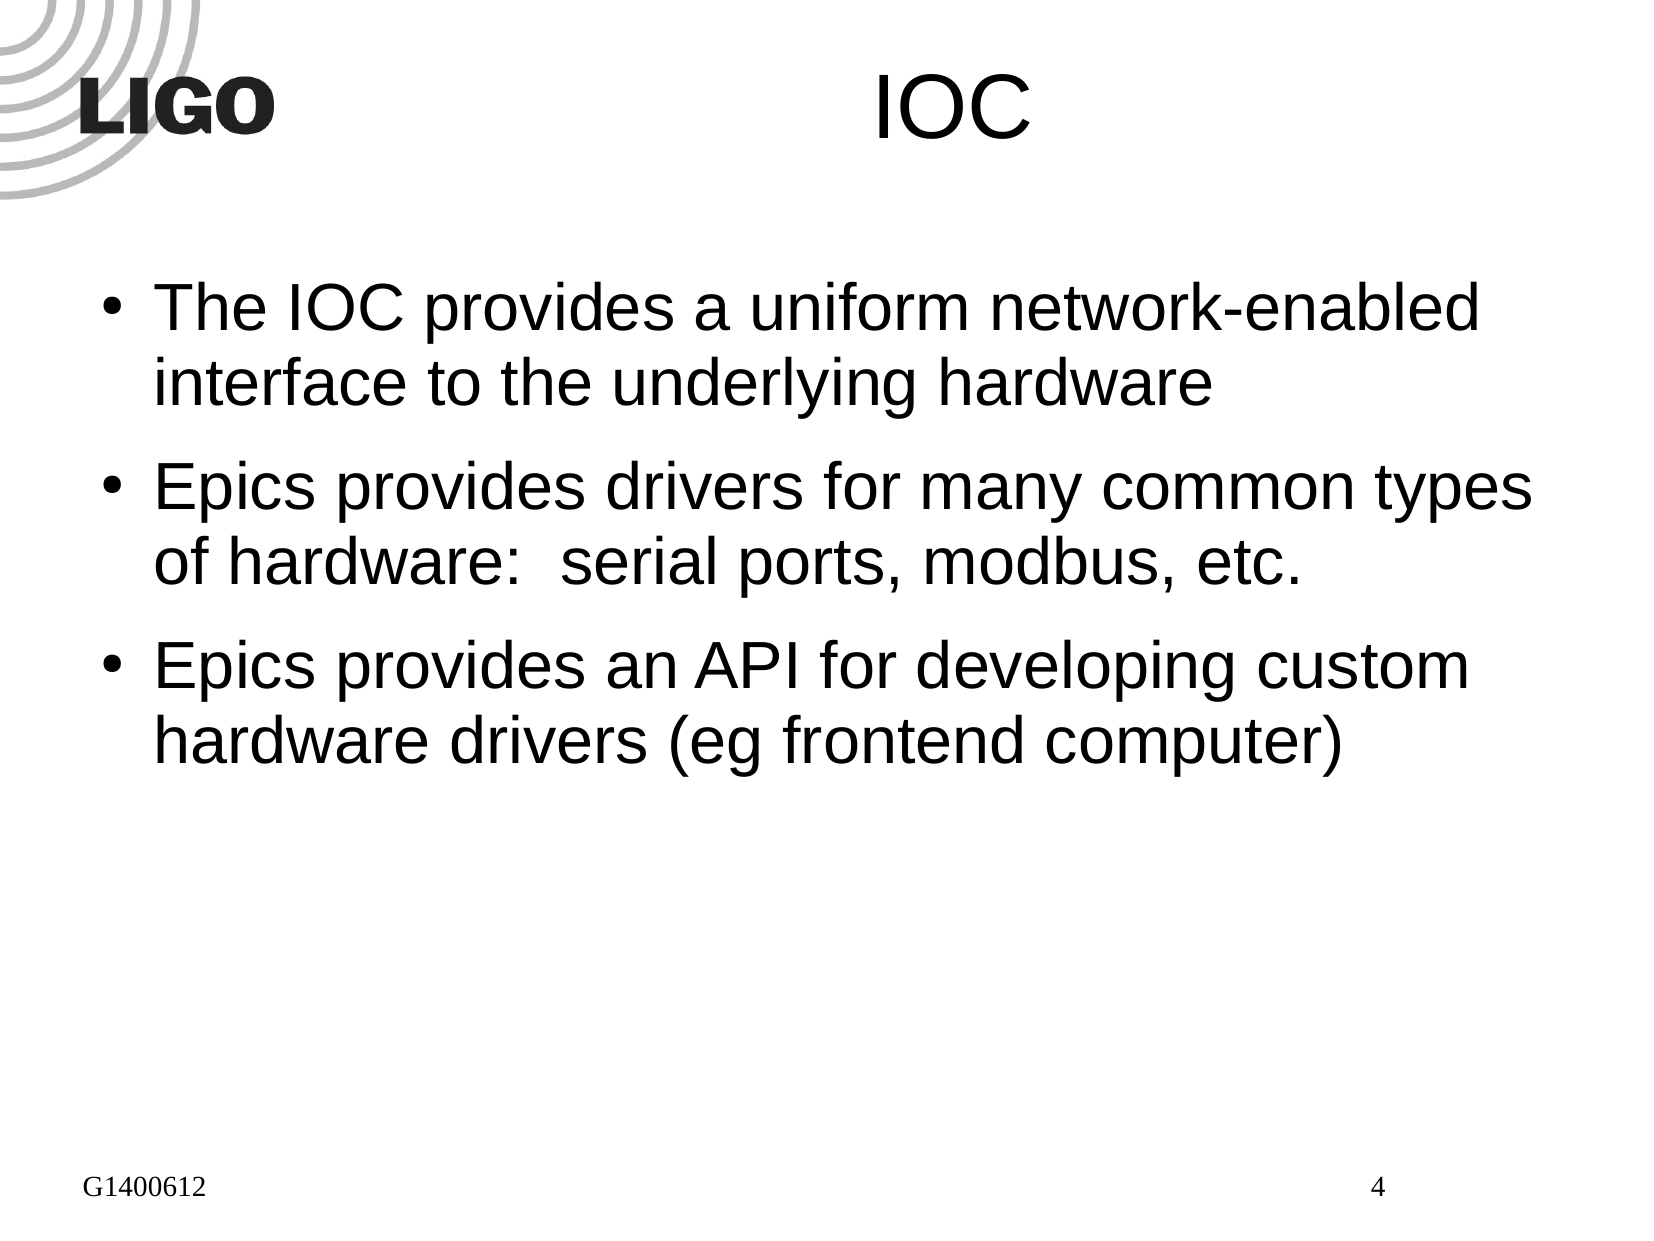

# IOC
The IOC provides a uniform network-enabled interface to the underlying hardware
Epics provides drivers for many common types of hardware: serial ports, modbus, etc.
Epics provides an API for developing custom hardware drivers (eg frontend computer)
4